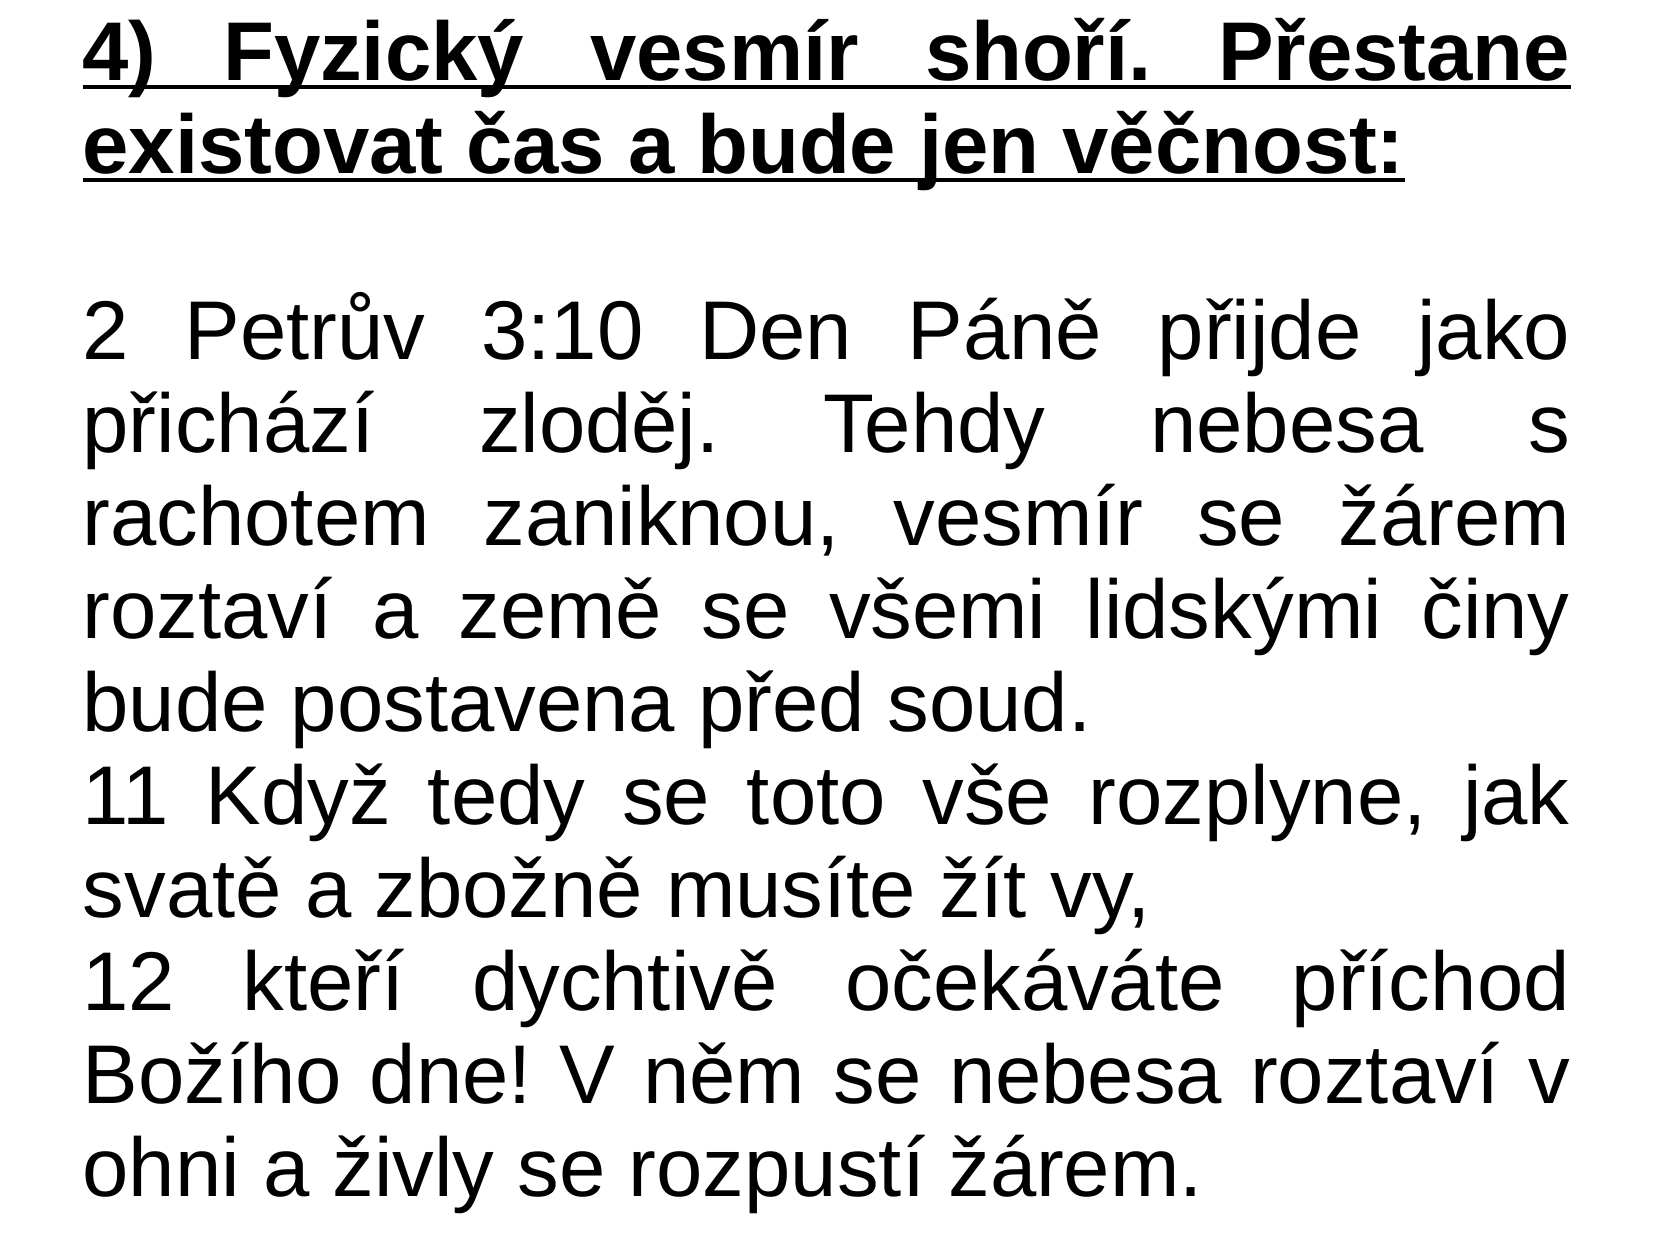

# 4) Fyzický vesmír shoří. Přestane existovat čas a bude jen věčnost:
2 Petrův 3:10 Den Páně přijde jako přichází zloděj. Tehdy nebesa s rachotem zaniknou, vesmír se žárem roztaví a země se všemi lidskými činy bude postavena před soud.
11 Když tedy se toto vše rozplyne, jak svatě a zbožně musíte žít vy,
12 kteří dychtivě očekáváte příchod Božího dne! V něm se nebesa roztaví v ohni a živly se rozpustí žárem.